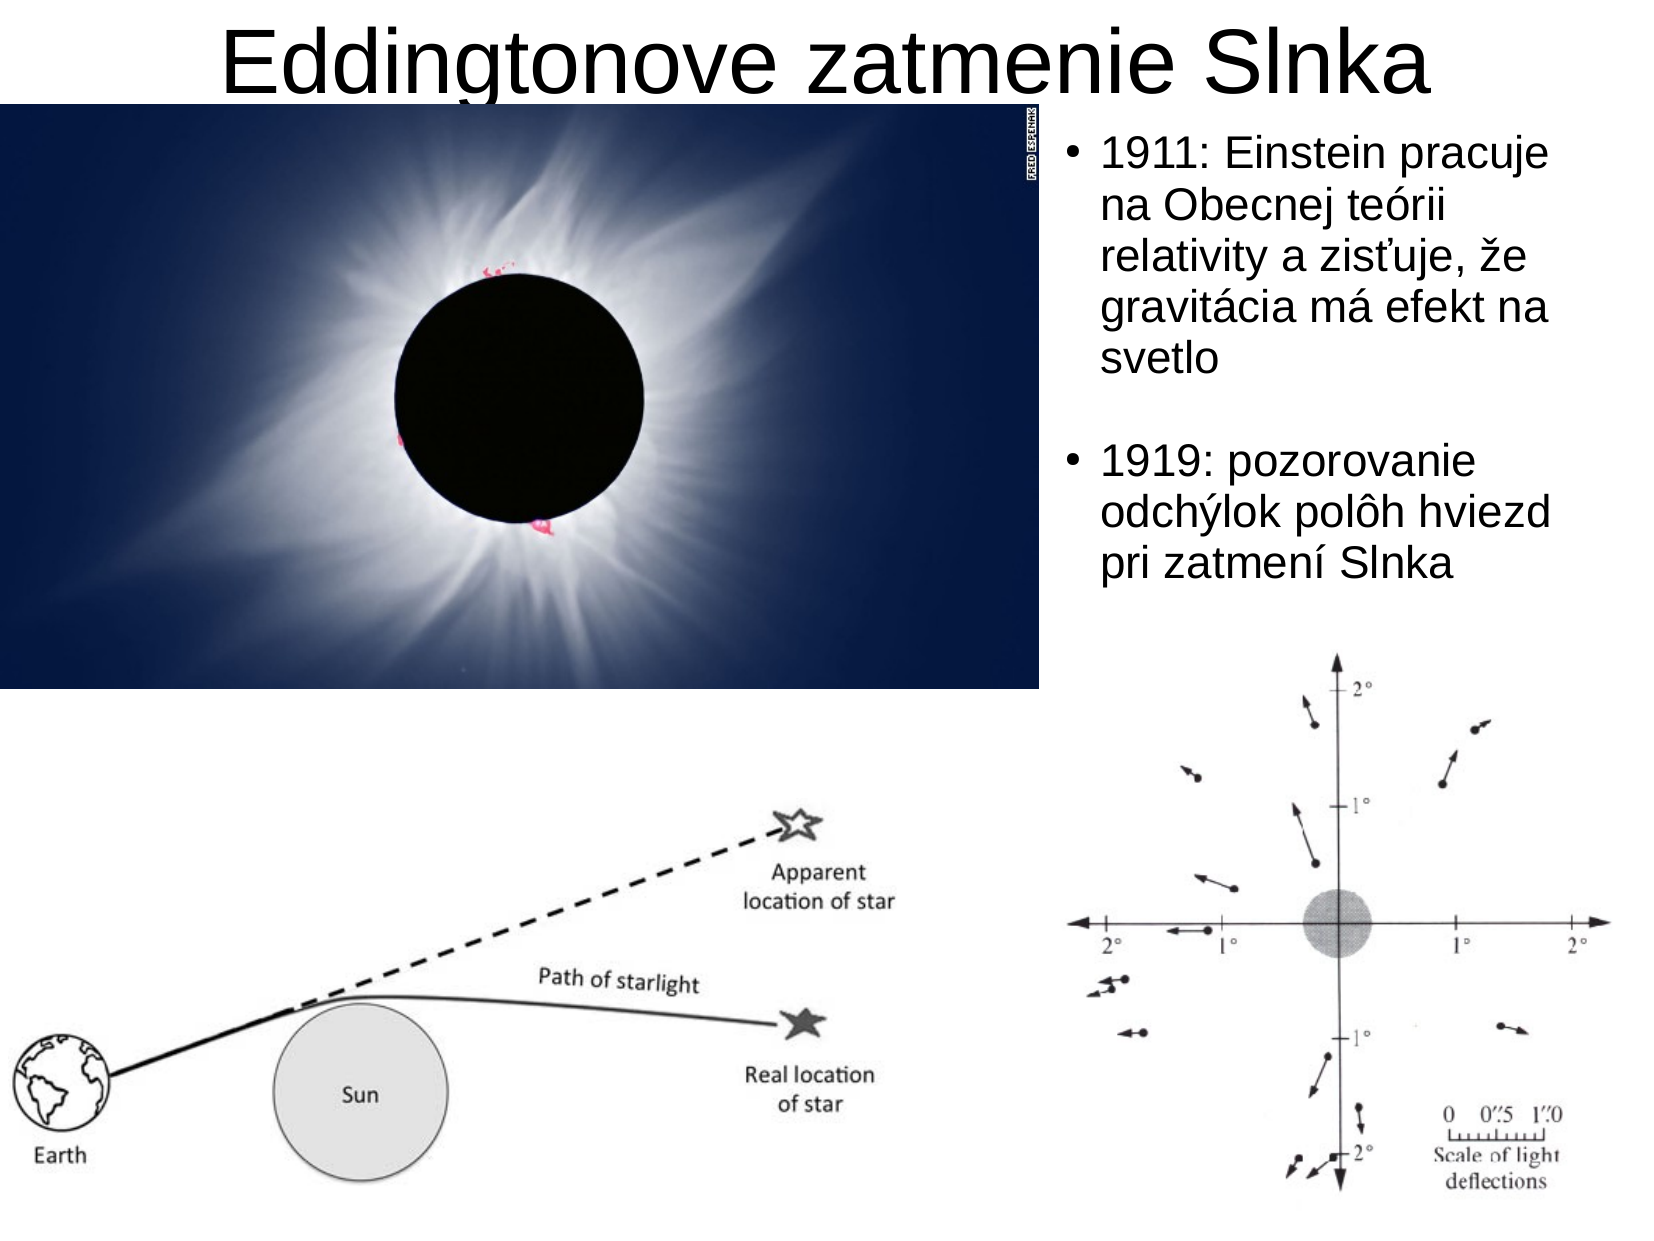

# Eddingtonove zatmenie Slnka
1911: Einstein pracuje na Obecnej teórii relativity a zisťuje, že gravitácia má efekt na svetlo
1919: pozorovanie odchýlok polôh hviezd pri zatmení Slnka